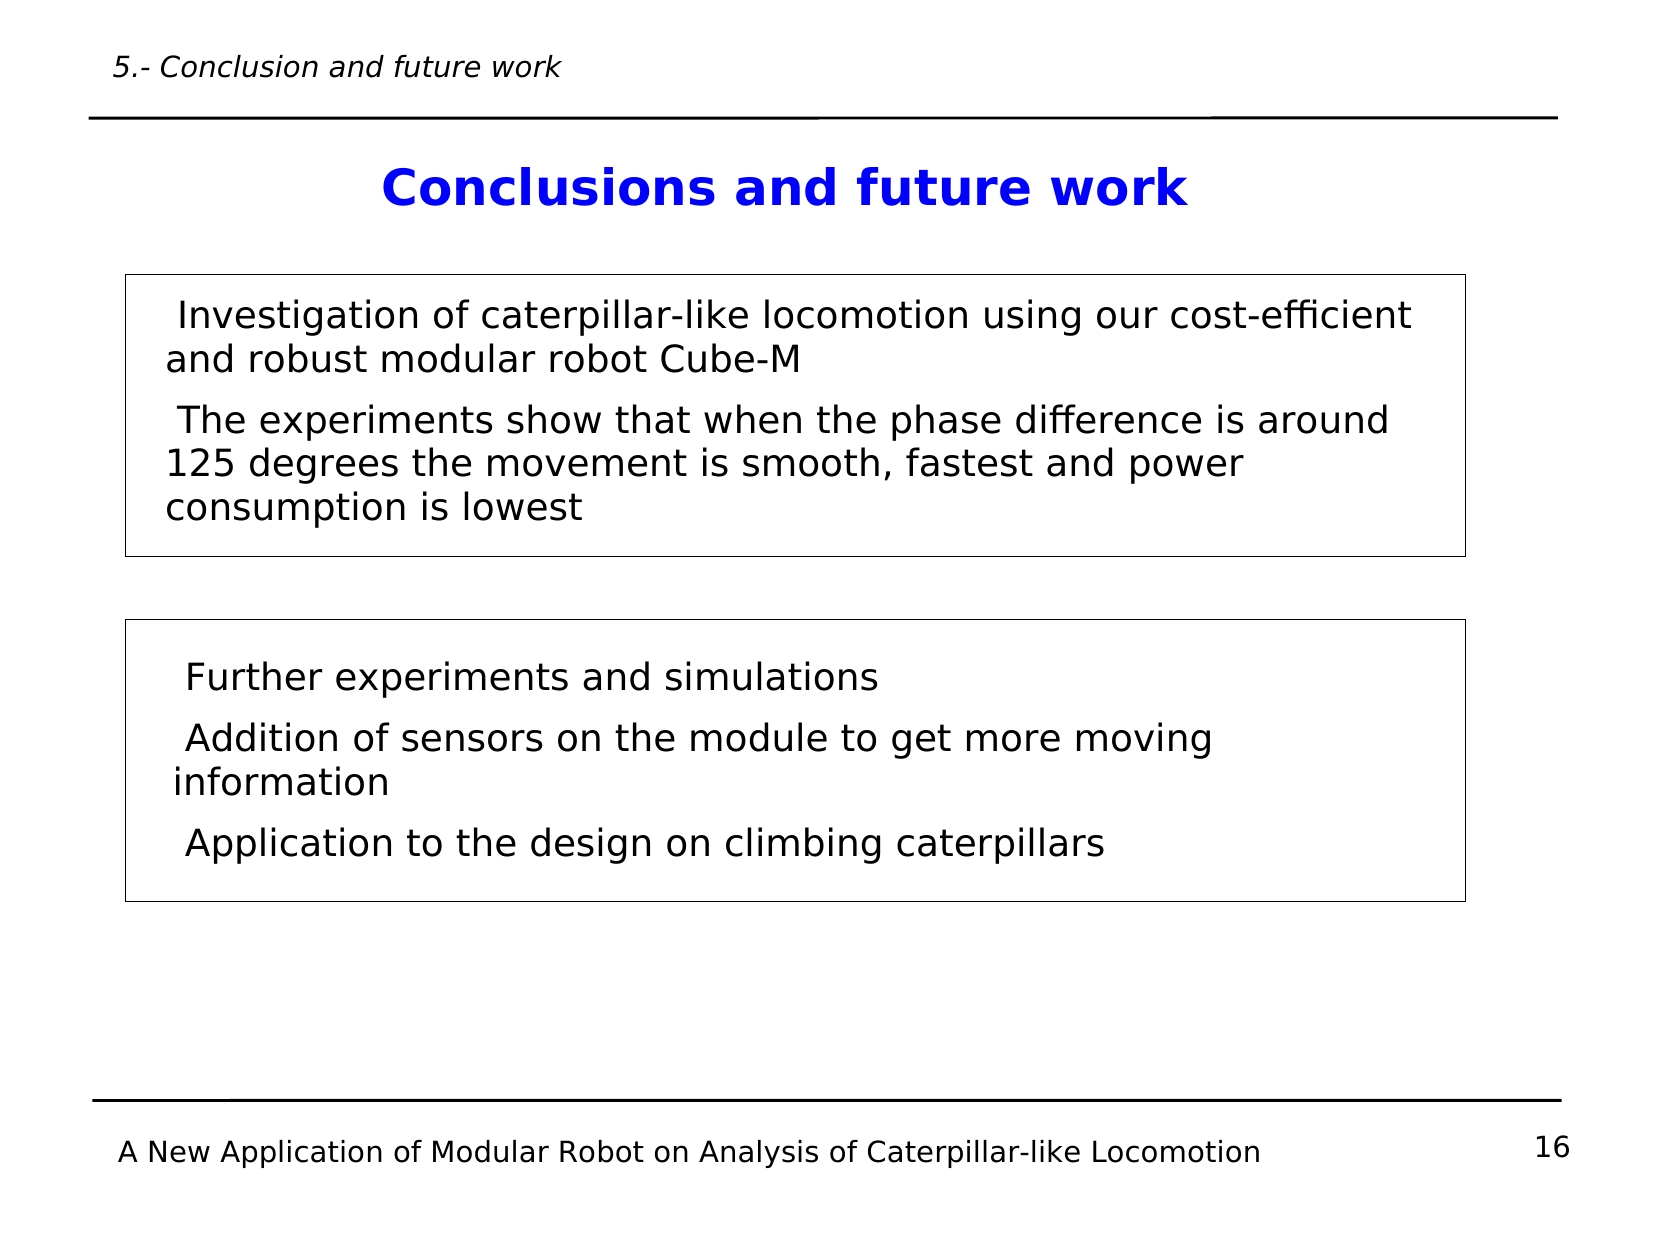

5.- Conclusion and future work
Conclusions and future work
 Investigation of caterpillar-like locomotion using our cost-efficient and robust modular robot Cube-M
 The experiments show that when the phase difference is around 125 degrees the movement is smooth, fastest and power consumption is lowest
 Further experiments and simulations
 Addition of sensors on the module to get more moving information
 Application to the design on climbing caterpillars
A New Application of Modular Robot on Analysis of Caterpillar-like Locomotion
16